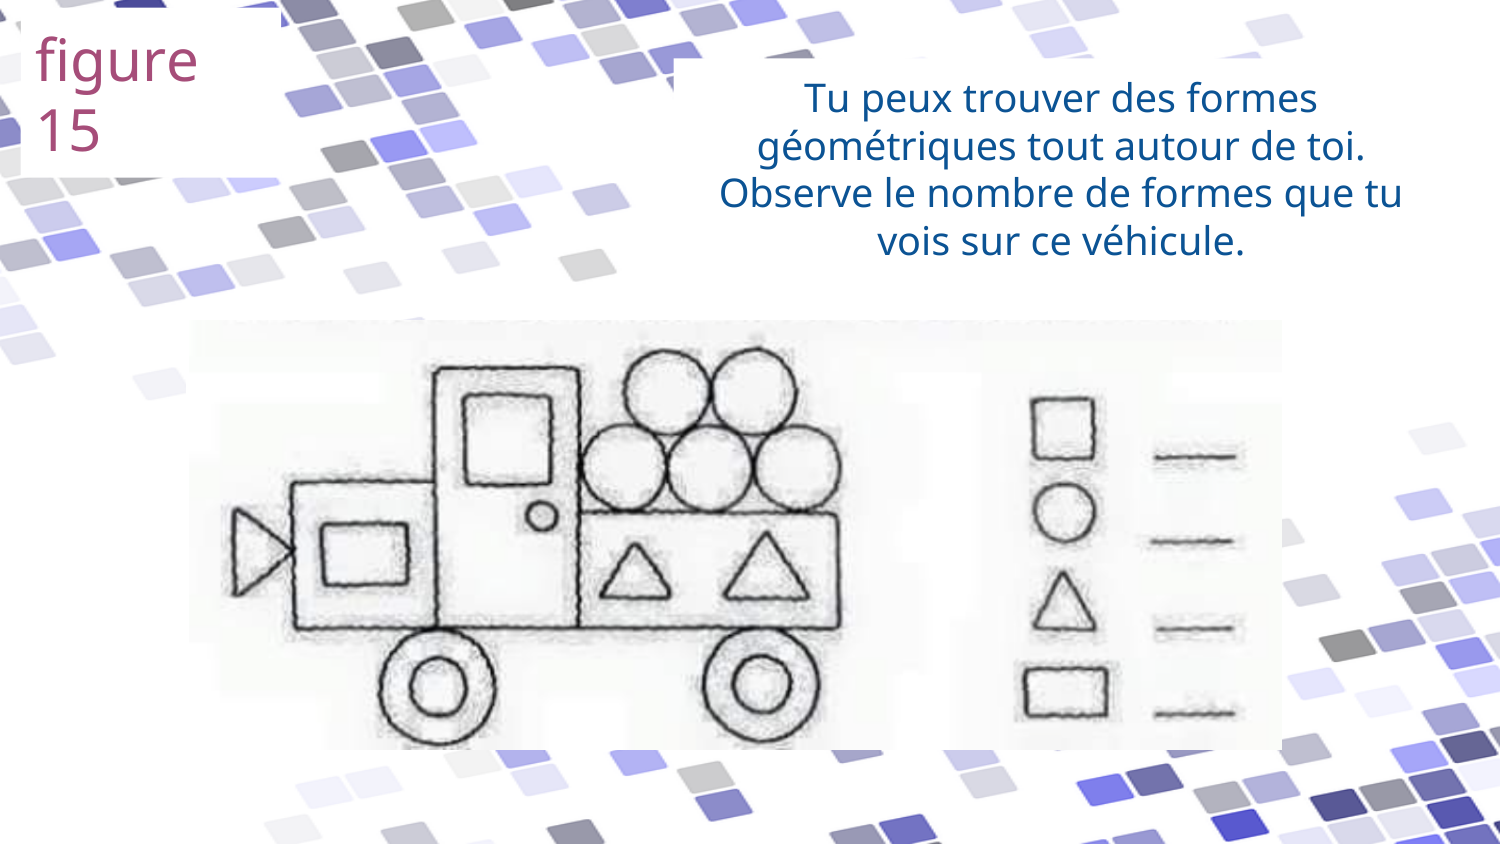

figure 15
Tu peux trouver des formes géométriques tout autour de toi. Observe le nombre de formes que tu vois sur ce véhicule.